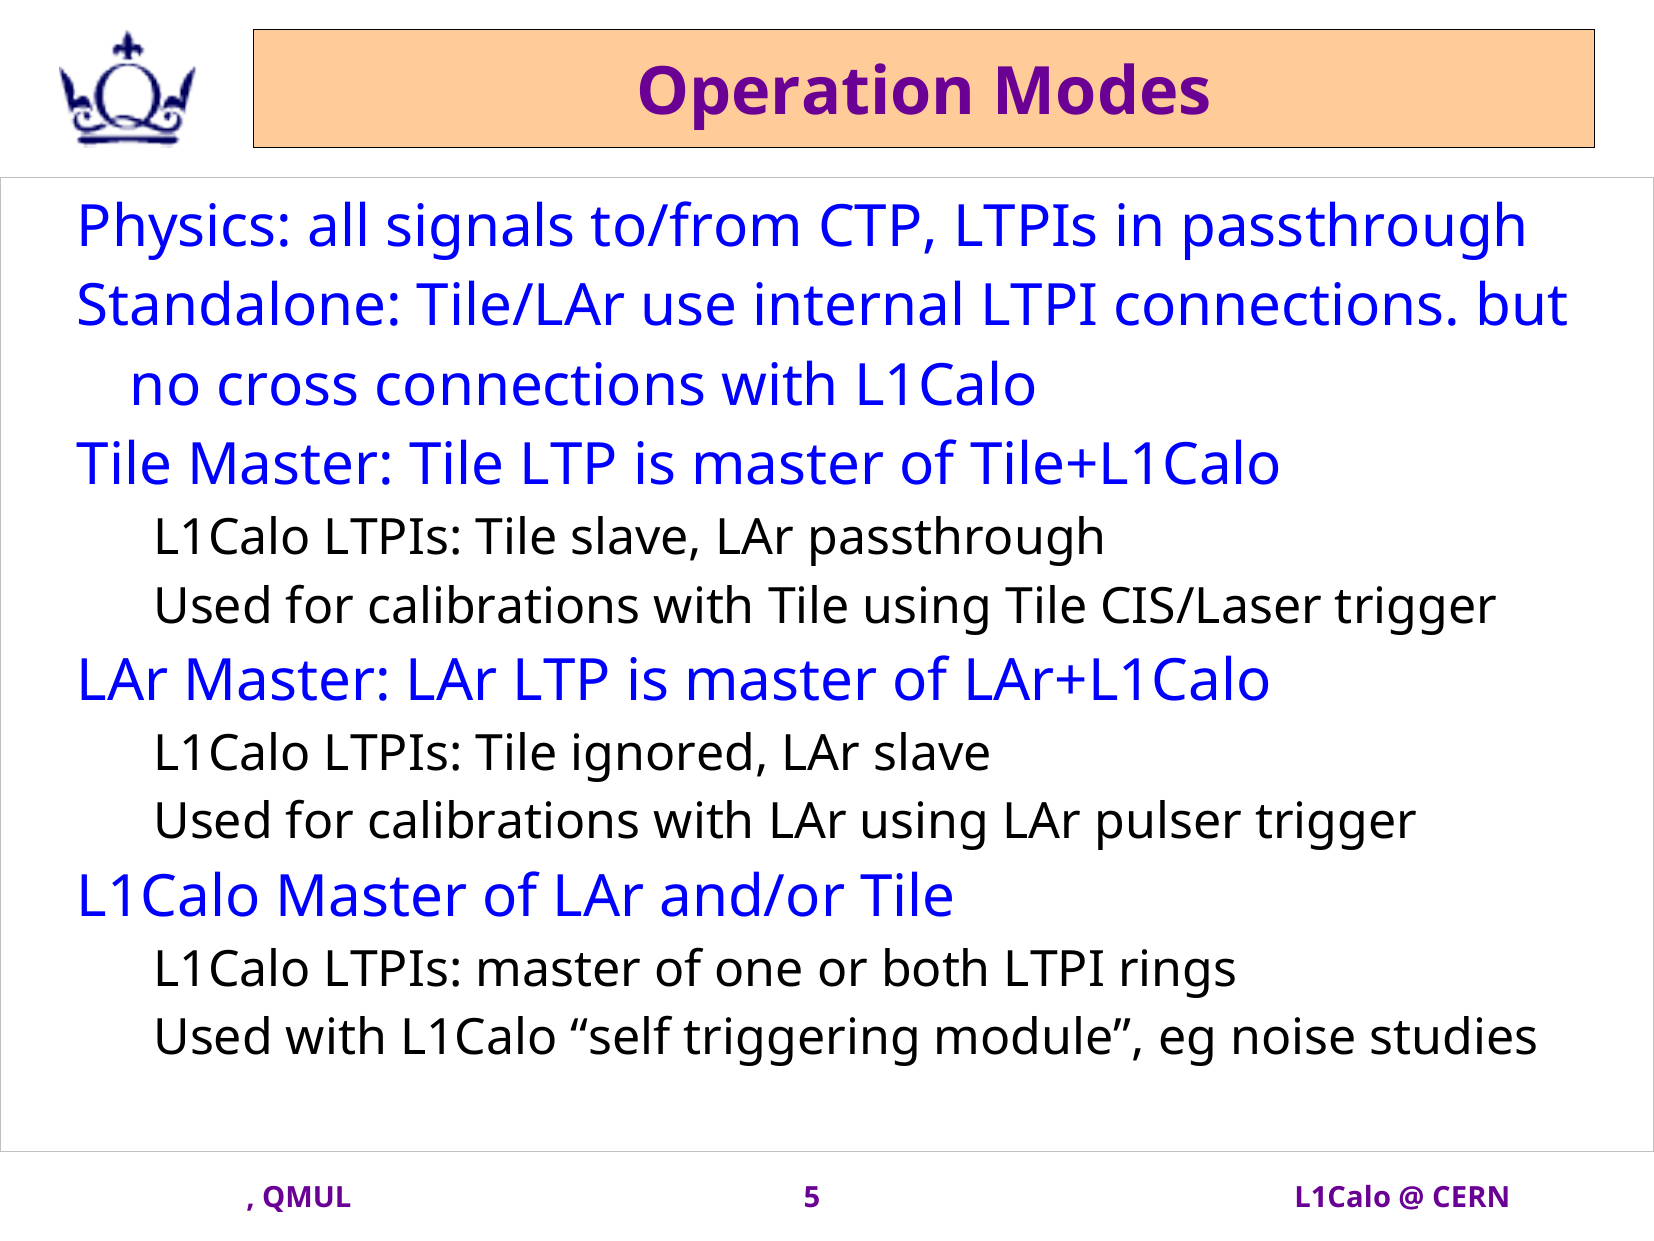

# Operation Modes
Physics: all signals to/from CTP, LTPIs in passthrough
Standalone: Tile/LAr use internal LTPI connections. but no cross connections with L1Calo
Tile Master: Tile LTP is master of Tile+L1Calo
L1Calo LTPIs: Tile slave, LAr passthrough
Used for calibrations with Tile using Tile CIS/Laser trigger
LAr Master: LAr LTP is master of LAr+L1Calo
L1Calo LTPIs: Tile ignored, LAr slave
Used for calibrations with LAr using LAr pulser trigger
L1Calo Master of LAr and/or Tile
L1Calo LTPIs: master of one or both LTPI rings
Used with L1Calo “self triggering module”, eg noise studies